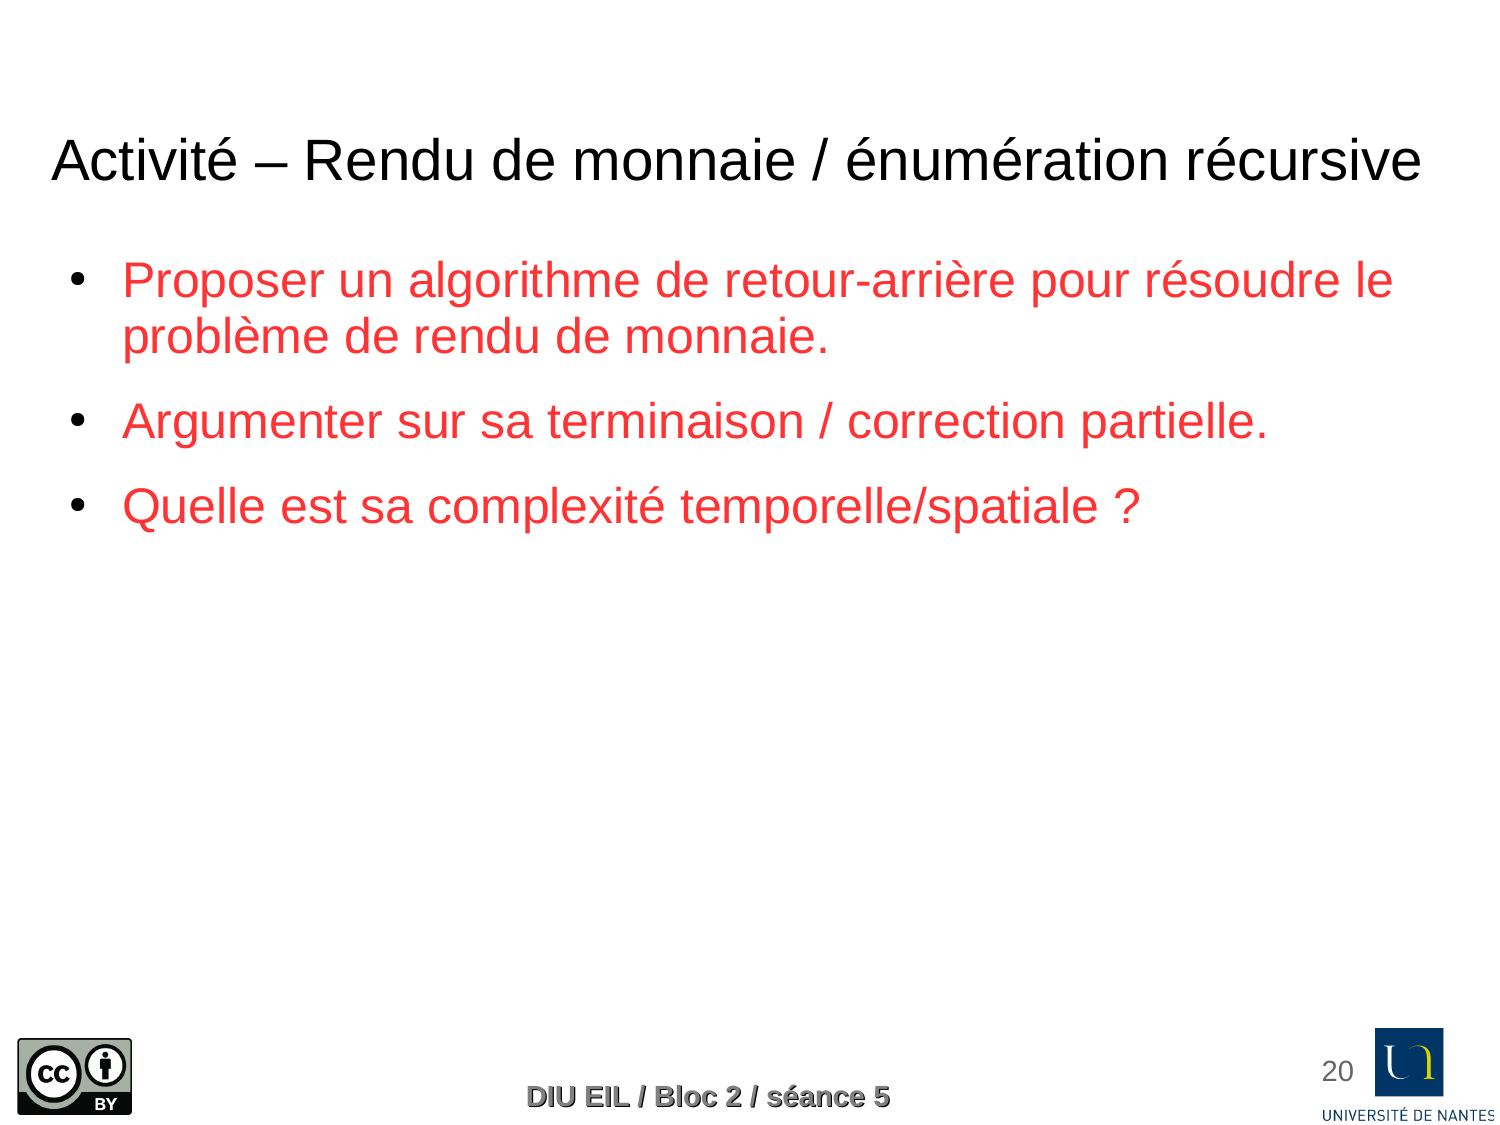

# Activité – Rendu de monnaie / énumération récursive
Proposer un algorithme de retour-arrière pour résoudre le problème de rendu de monnaie.
Argumenter sur sa terminaison / correction partielle.
Quelle est sa complexité temporelle/spatiale ?
20